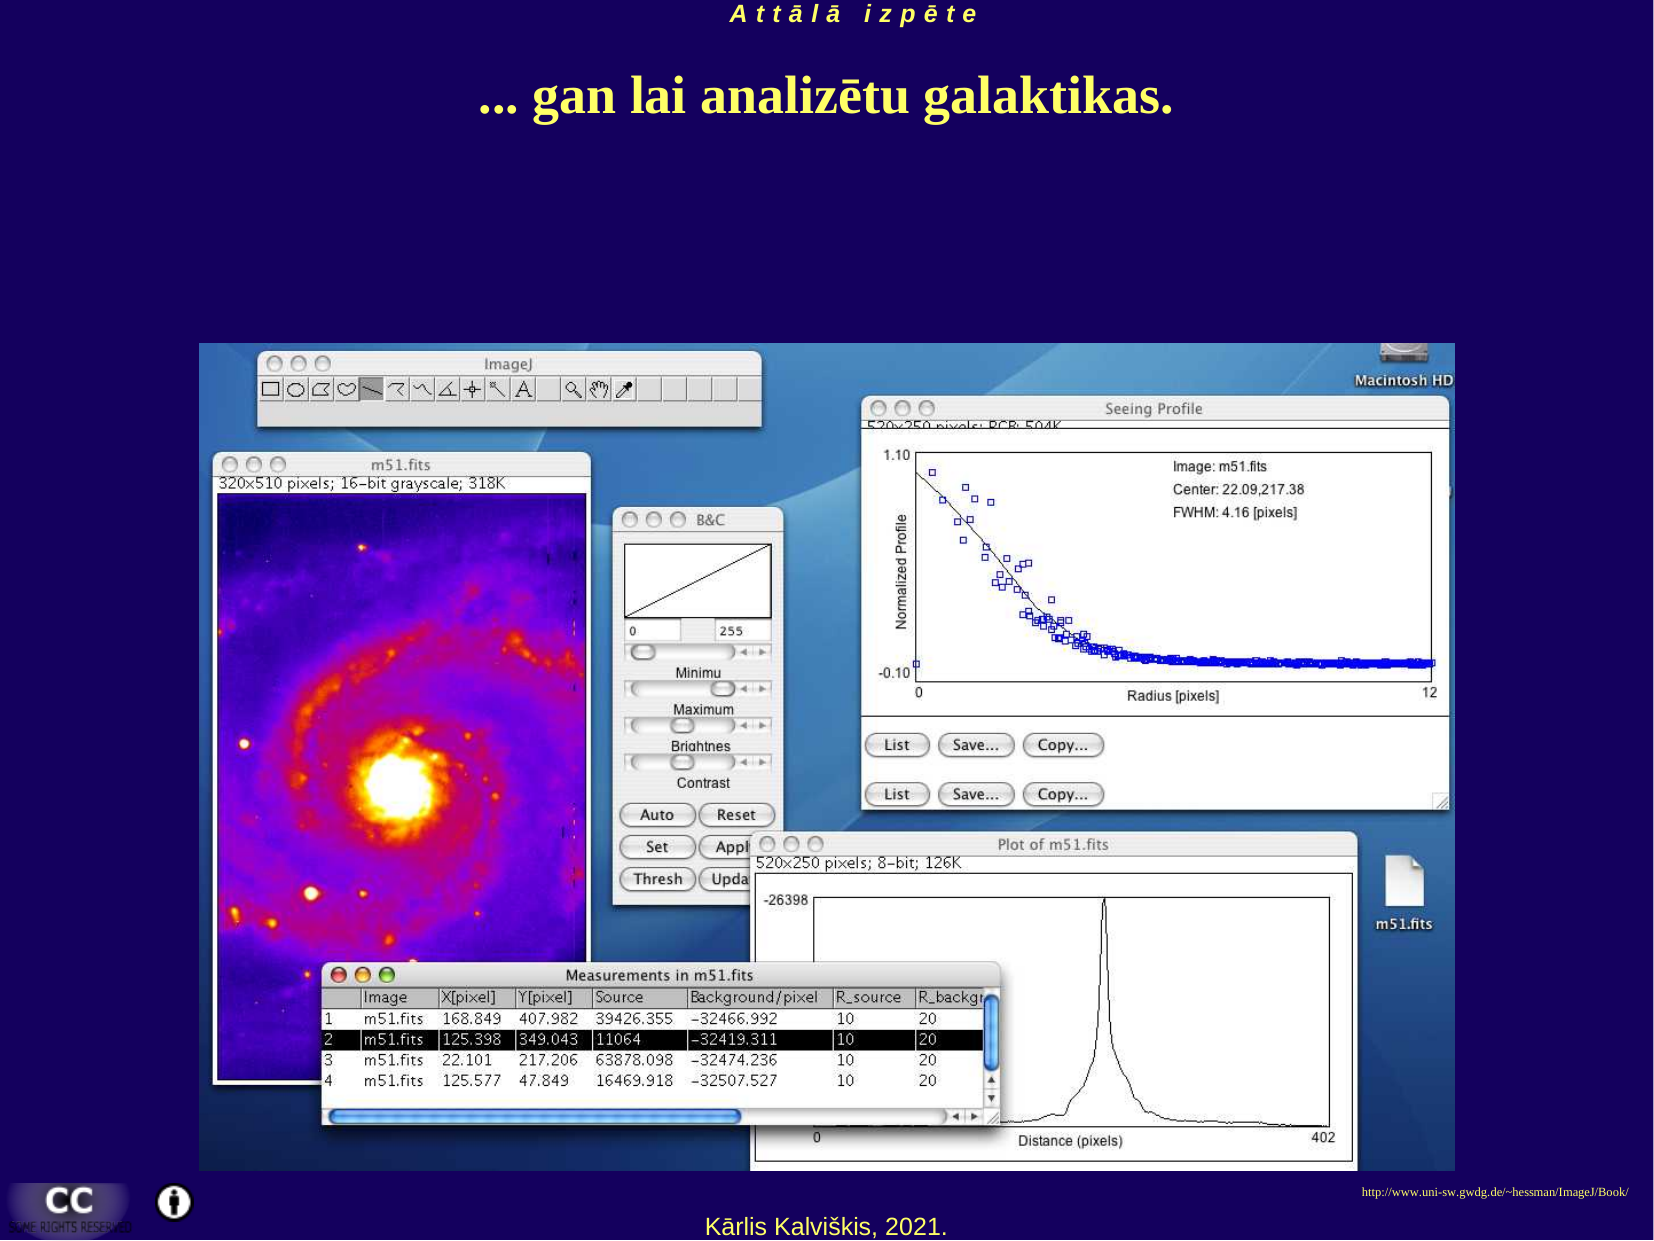

# ... gan lai analizētu galaktikas.
http://www.uni-sw.gwdg.de/~hessman/ImageJ/Book/